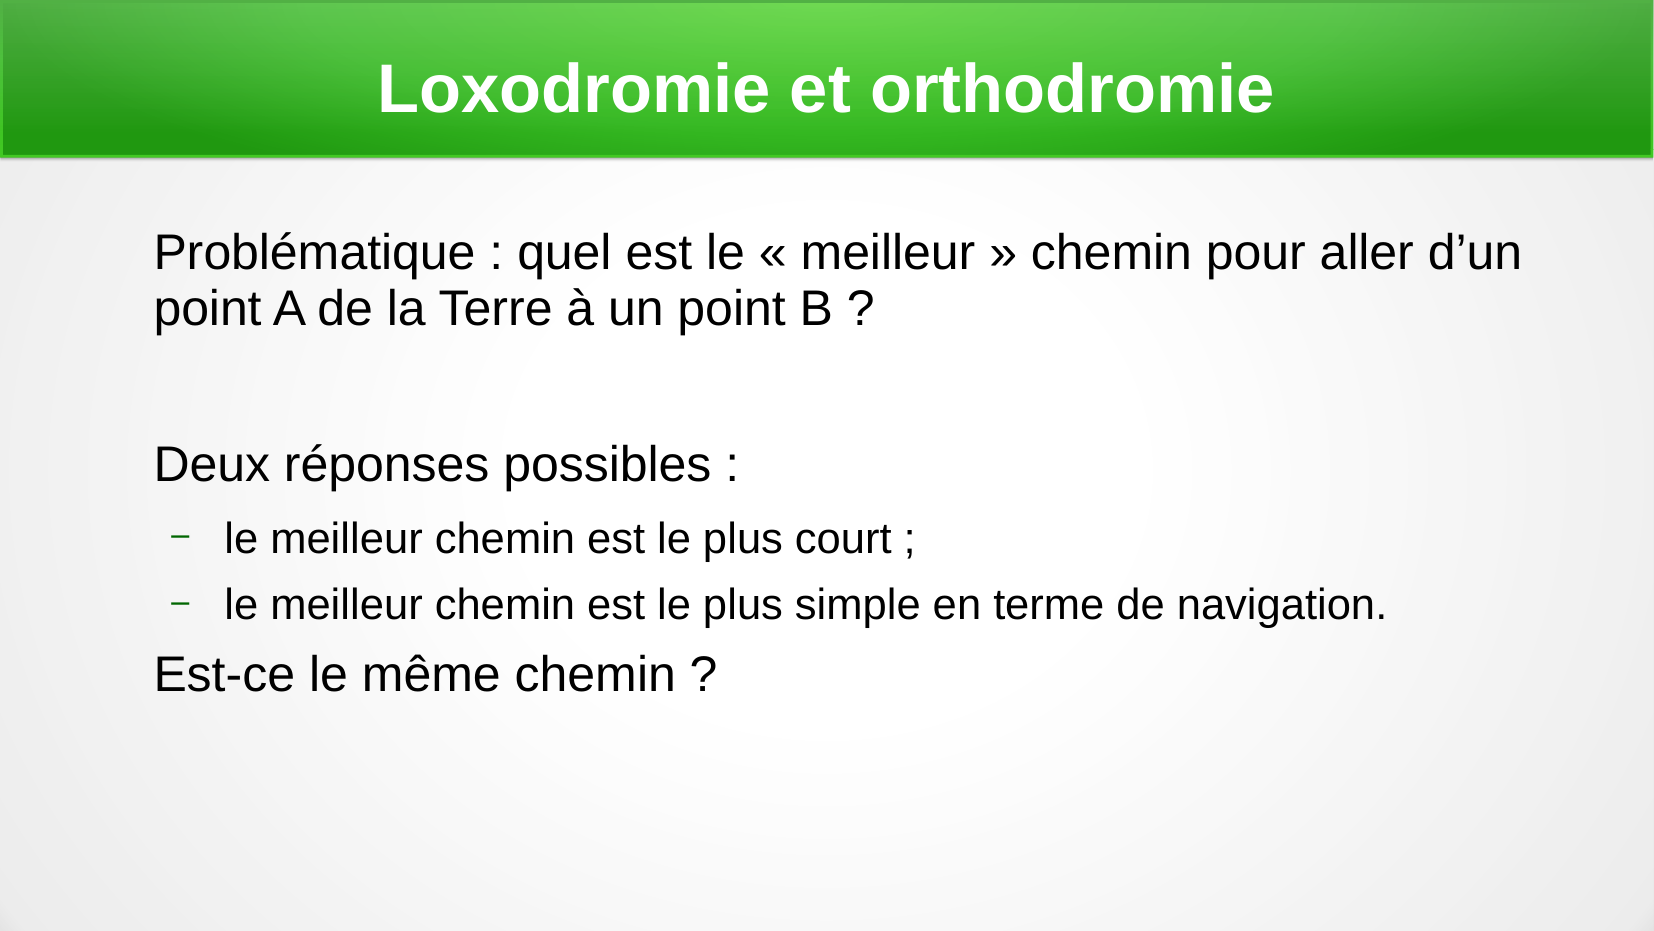

# Loxodromie et orthodromie
Problématique : quel est le « meilleur » chemin pour aller d’un point A de la Terre à un point B ?
Deux réponses possibles :
le meilleur chemin est le plus court ;
le meilleur chemin est le plus simple en terme de navigation.
Est-ce le même chemin ?